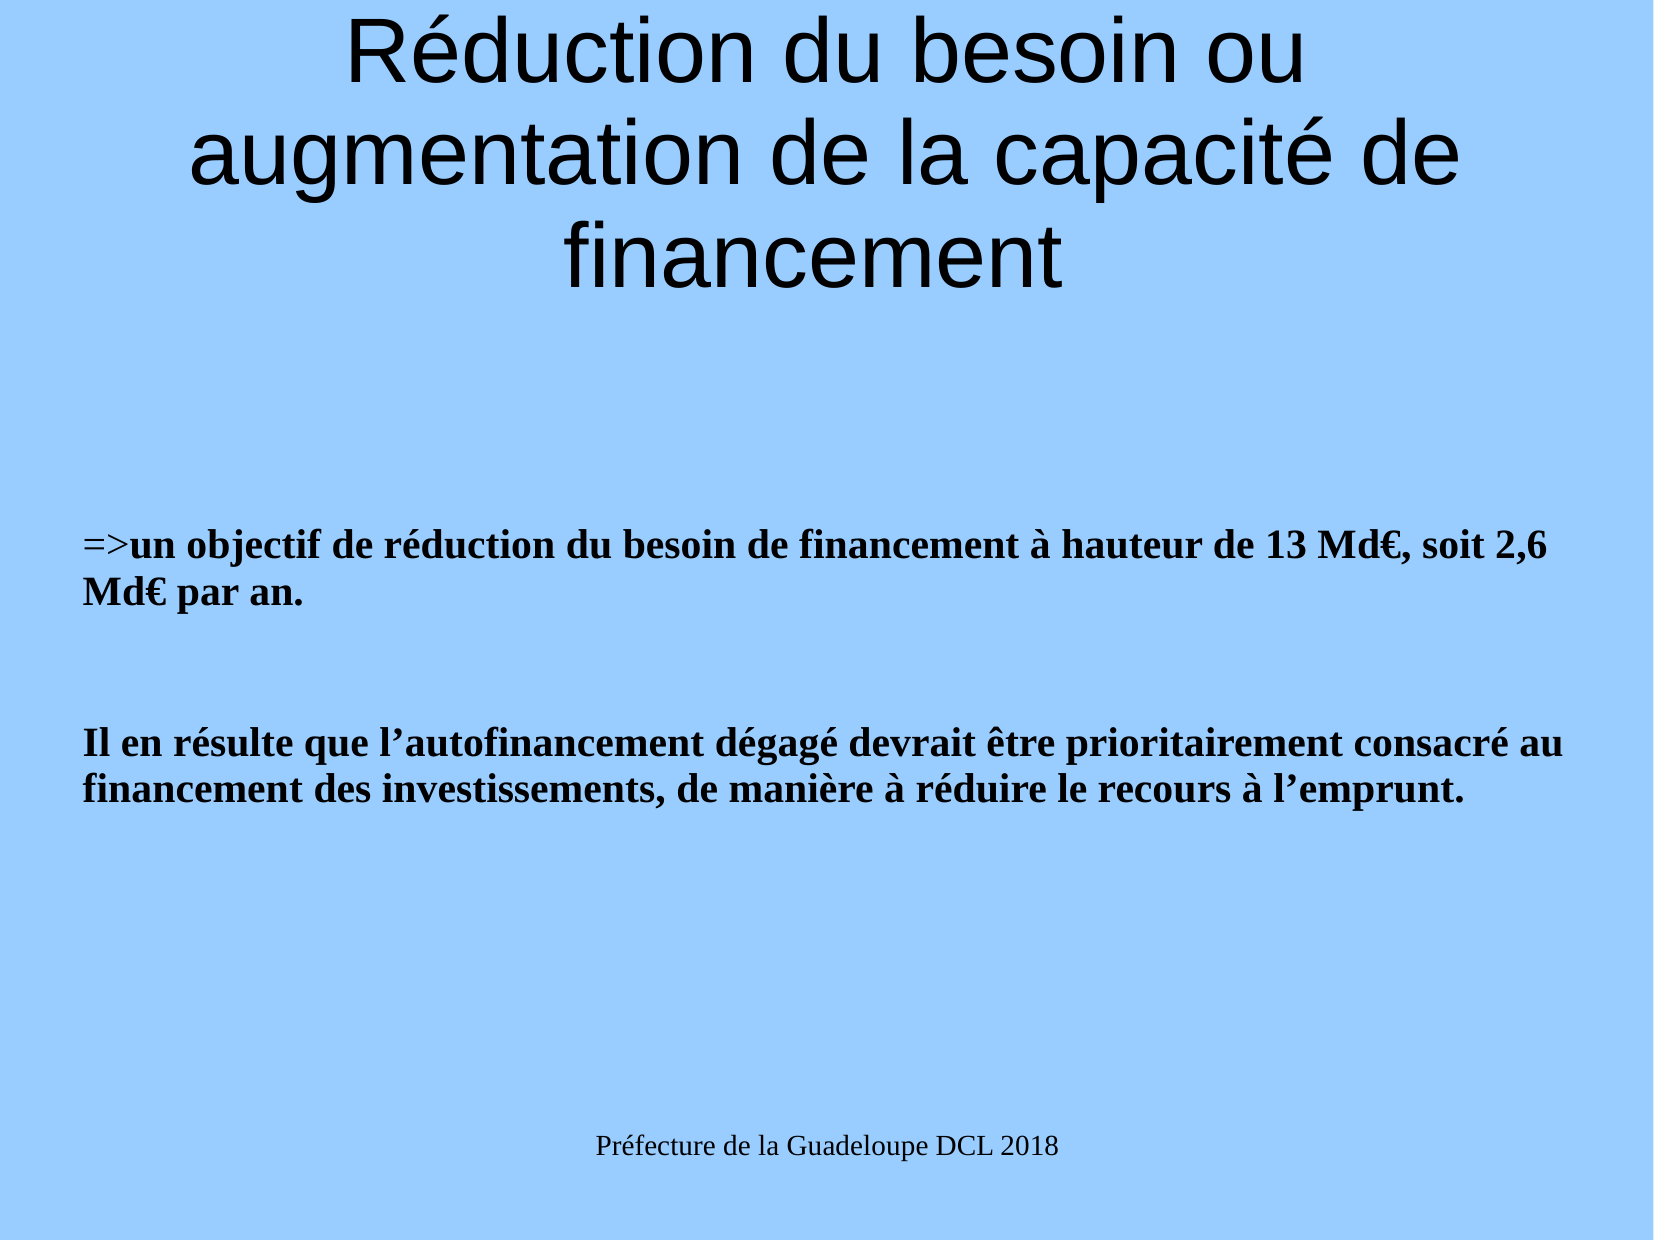

# Réduction du besoin ou augmentation de la capacité de financement
=>un objectif de réduction du besoin de financement à hauteur de 13 Md€, soit 2,6 Md€ par an.
Il en résulte que l’autofinancement dégagé devrait être prioritairement consacré au financement des investissements, de manière à réduire le recours à l’emprunt.
Préfecture de la Guadeloupe DCL 2018